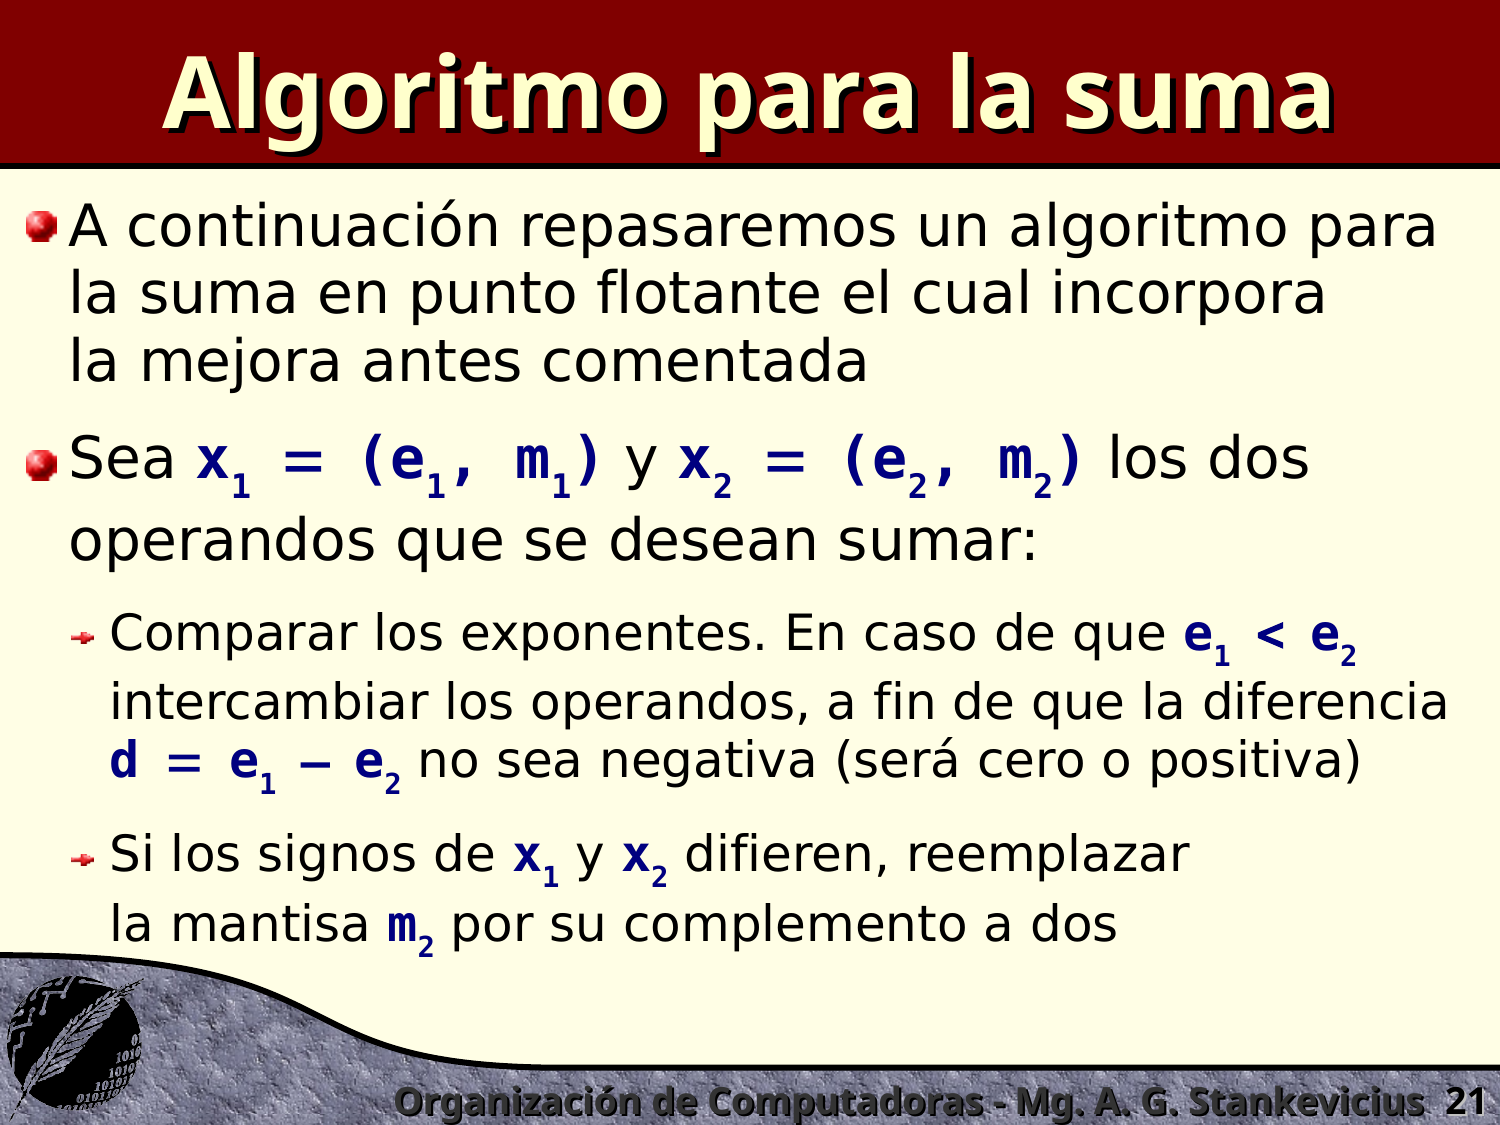

# Algoritmo para la suma
A continuación repasaremos un algoritmo para la suma en punto flotante el cual incorpora
la mejora antes comentada
Sea x1 = (e1, m1) y x2 = (e2, m2) los dos operandos que se desean sumar:
Comparar los exponentes. En caso de que e1 < e2 intercambiar los operandos, a fin de que la diferencia d = e1 – e2 no sea negativa (será cero o positiva)
Si los signos de x1 y x2 difieren, reemplazar
la mantisa m2 por su complemento a dos
21